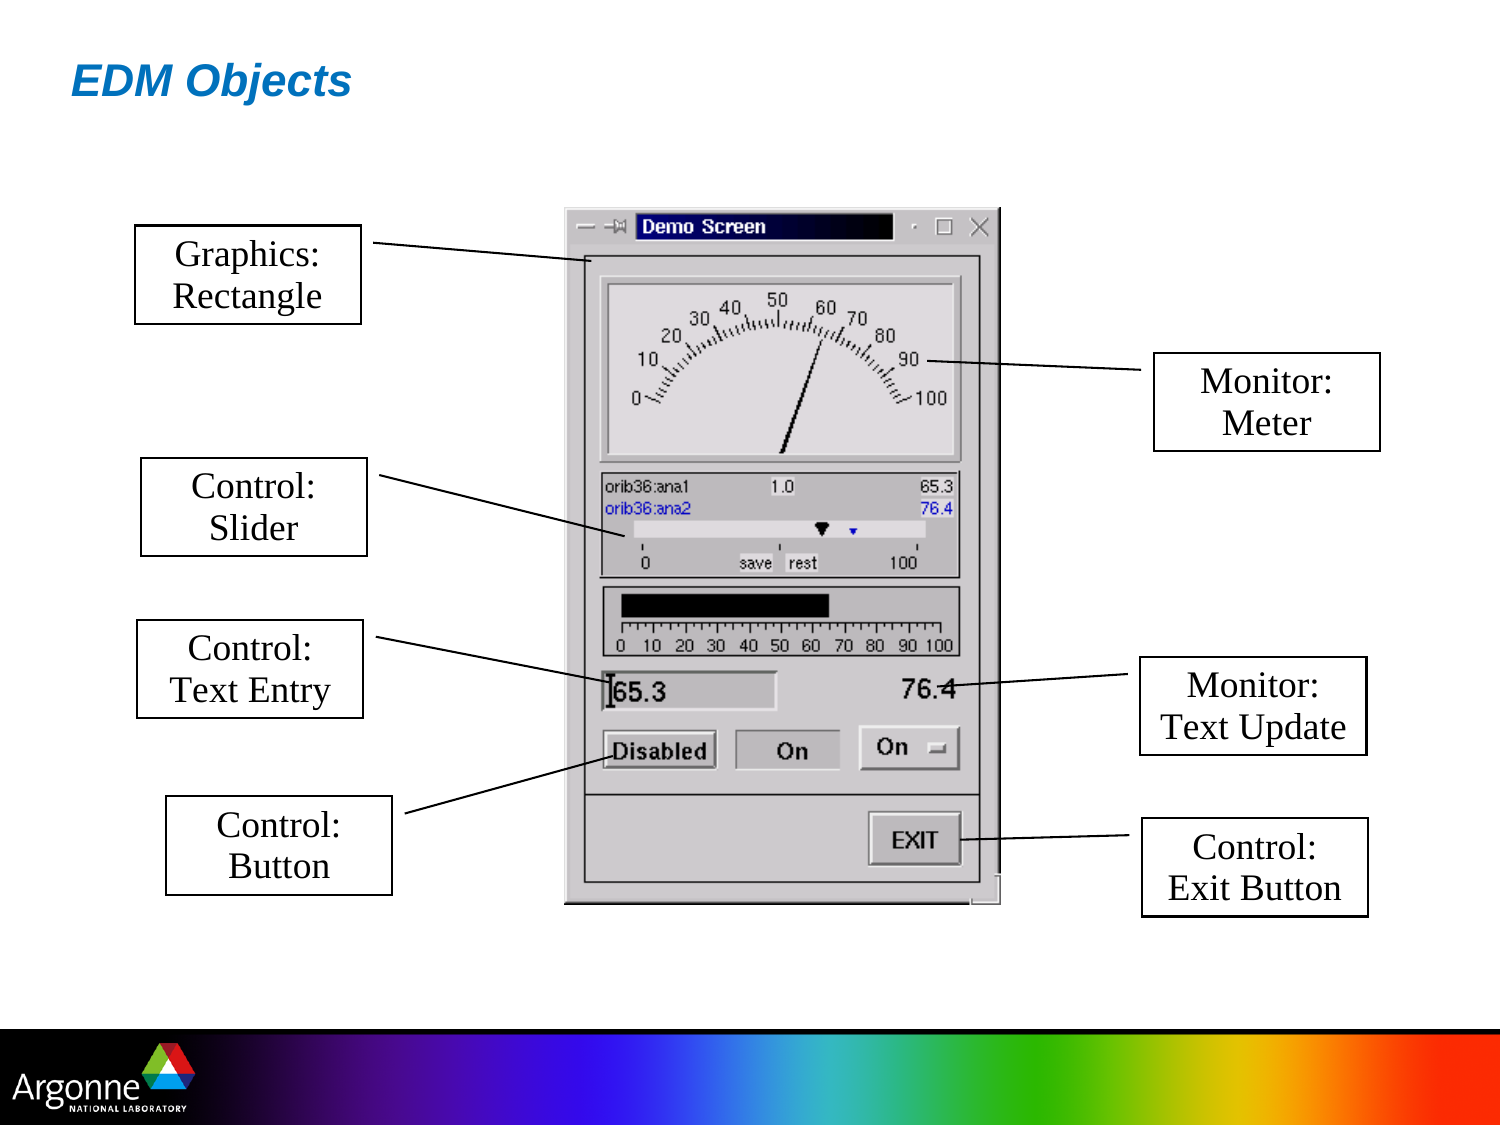

# EDM Objects
Graphics: Rectangle
Monitor: Meter
Control: Slider
Control: Text Entry
Monitor: Text Update
Control: Button
Control: Exit Button